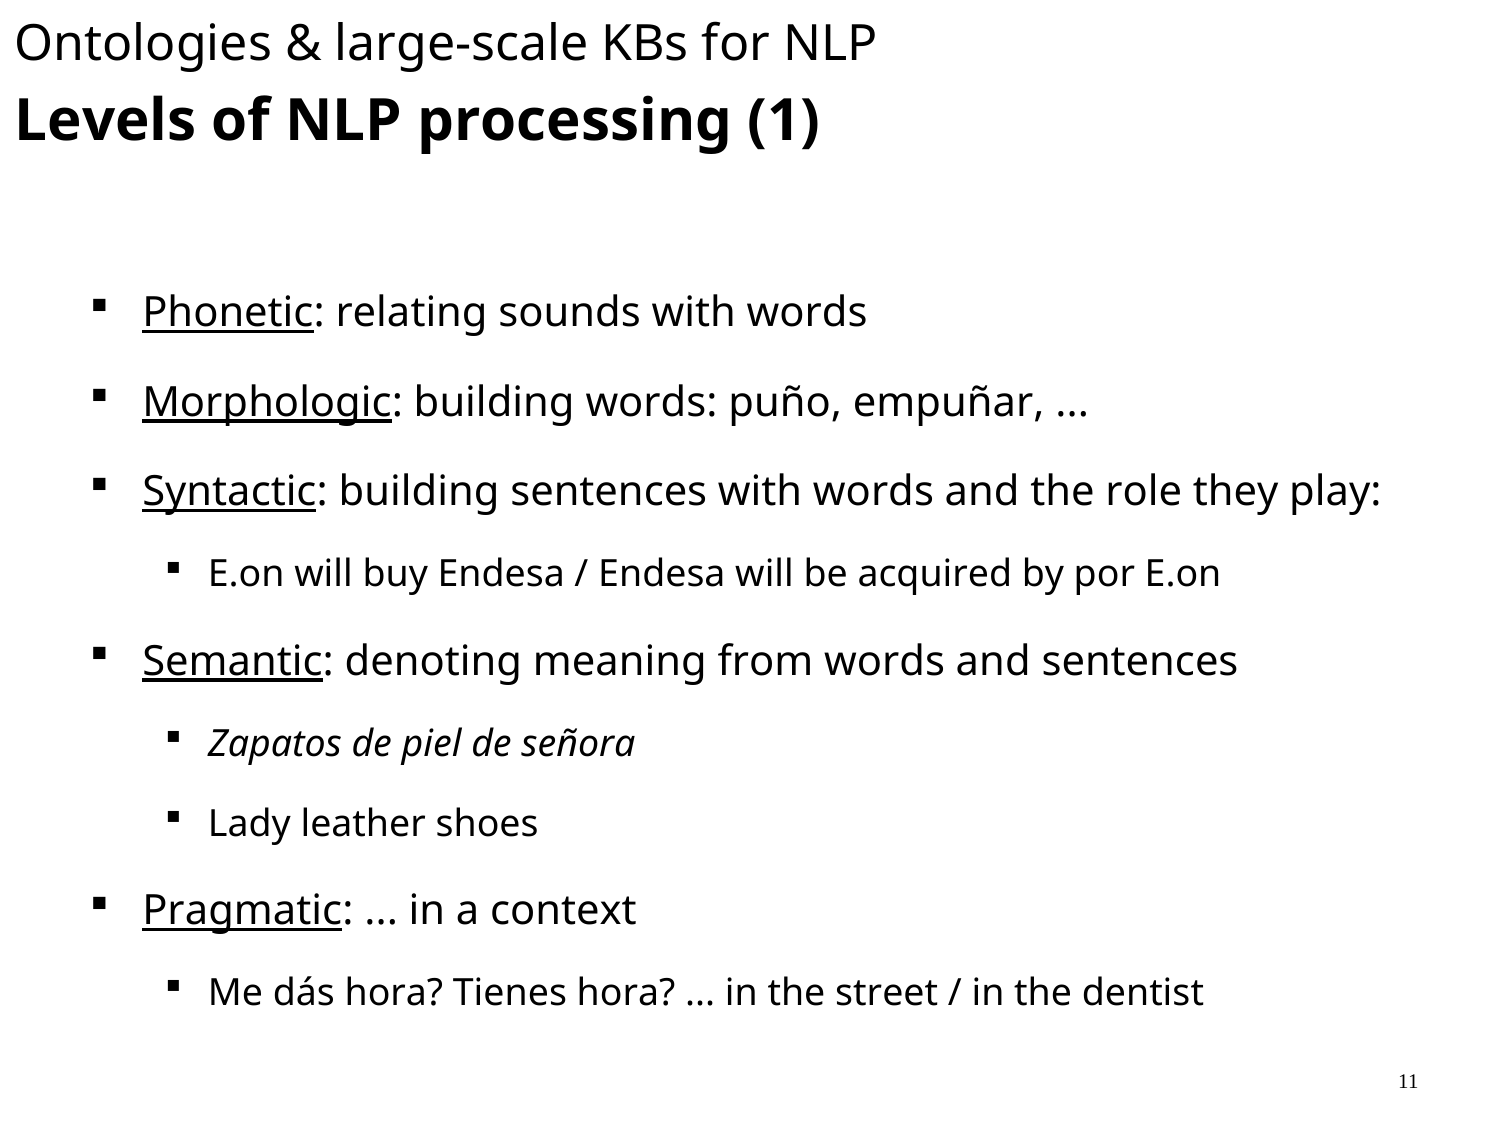

Ontologies & large-scale KBs for NLP
Levels of NLP processing (1)
# Phonetic: relating sounds with words
Morphologic: building words: puño, empuñar, ...
Syntactic: building sentences with words and the role they play:
E.on will buy Endesa / Endesa will be acquired by por E.on
Semantic: denoting meaning from words and sentences
Zapatos de piel de señora
Lady leather shoes
Pragmatic: ... in a context
Me dás hora? Tienes hora? ... in the street / in the dentist
11